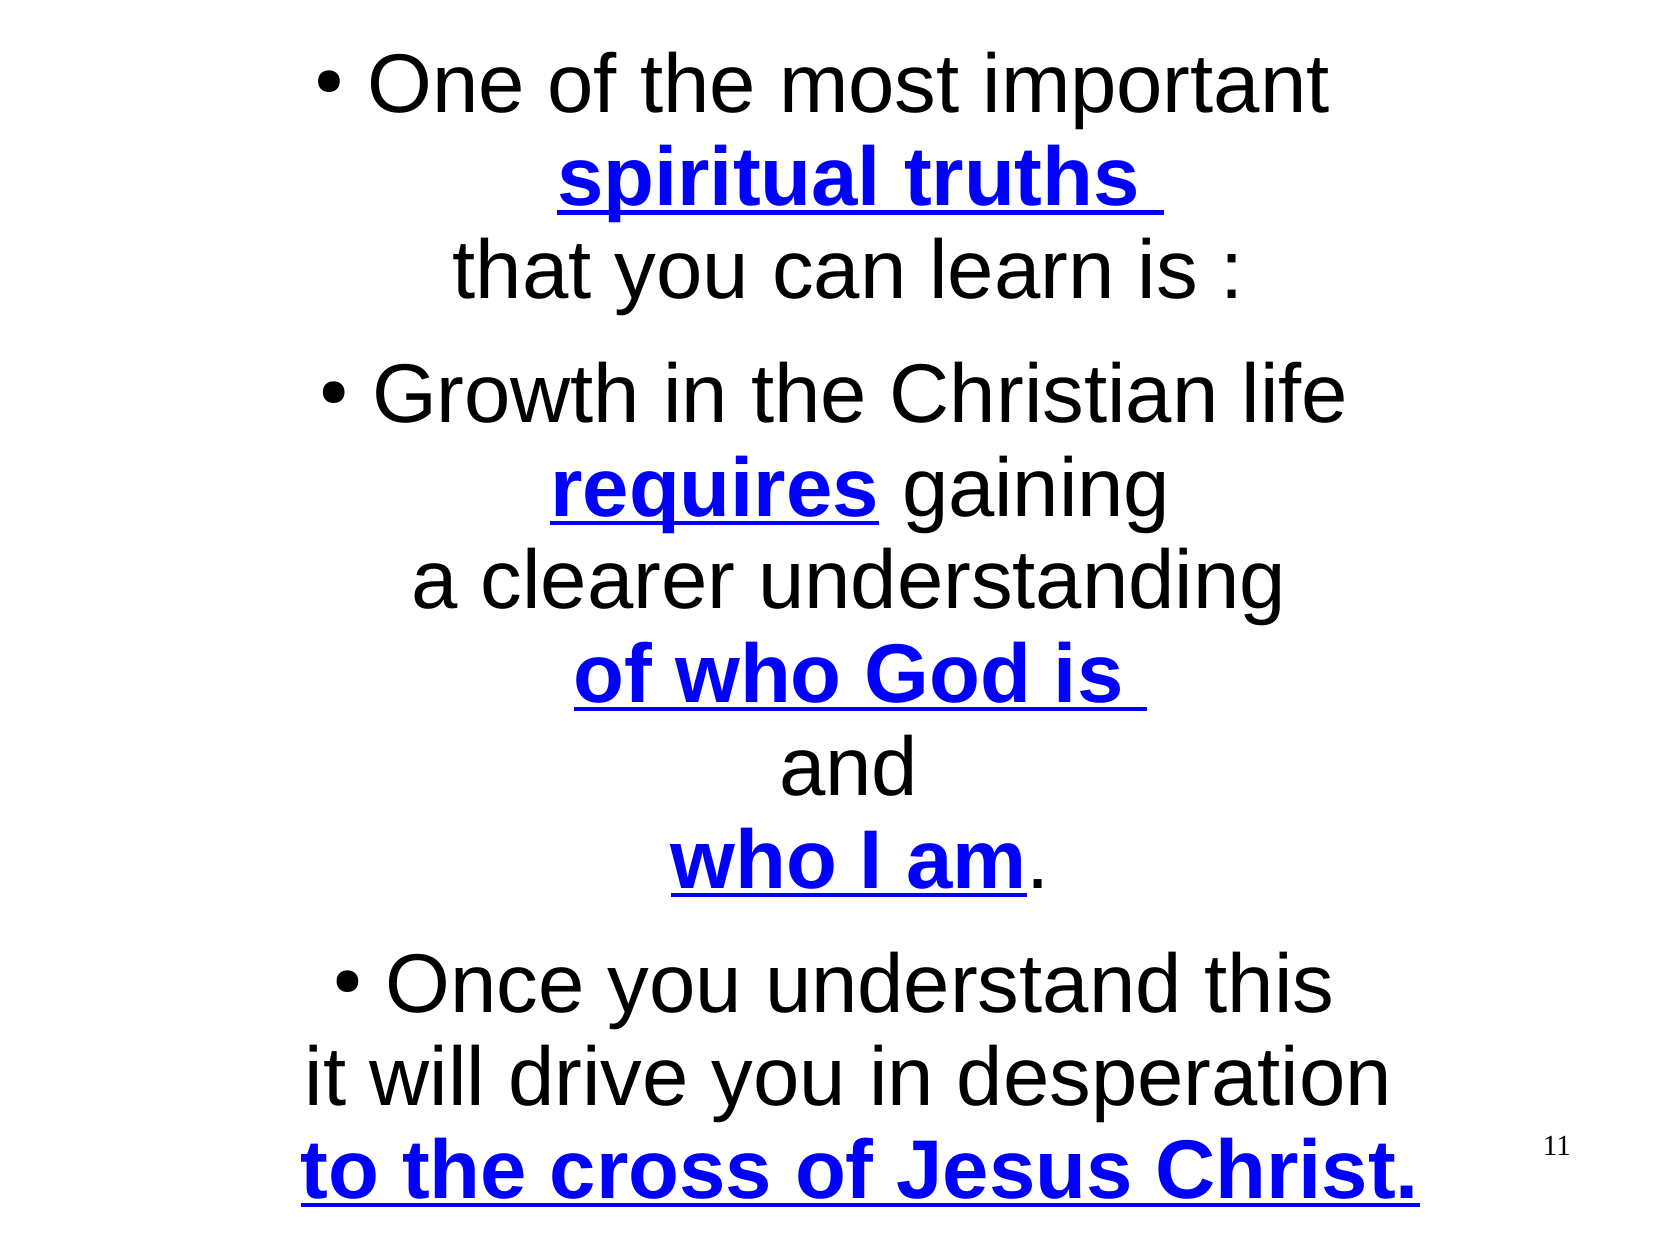

# One of the most important spiritual truths that you can learn is :
Growth in the Christian life
 requires gaining
a clearer understanding
of who God is
and
who I am.
Once you understand this
it will drive you in desperation
to the cross of Jesus Christ.
11